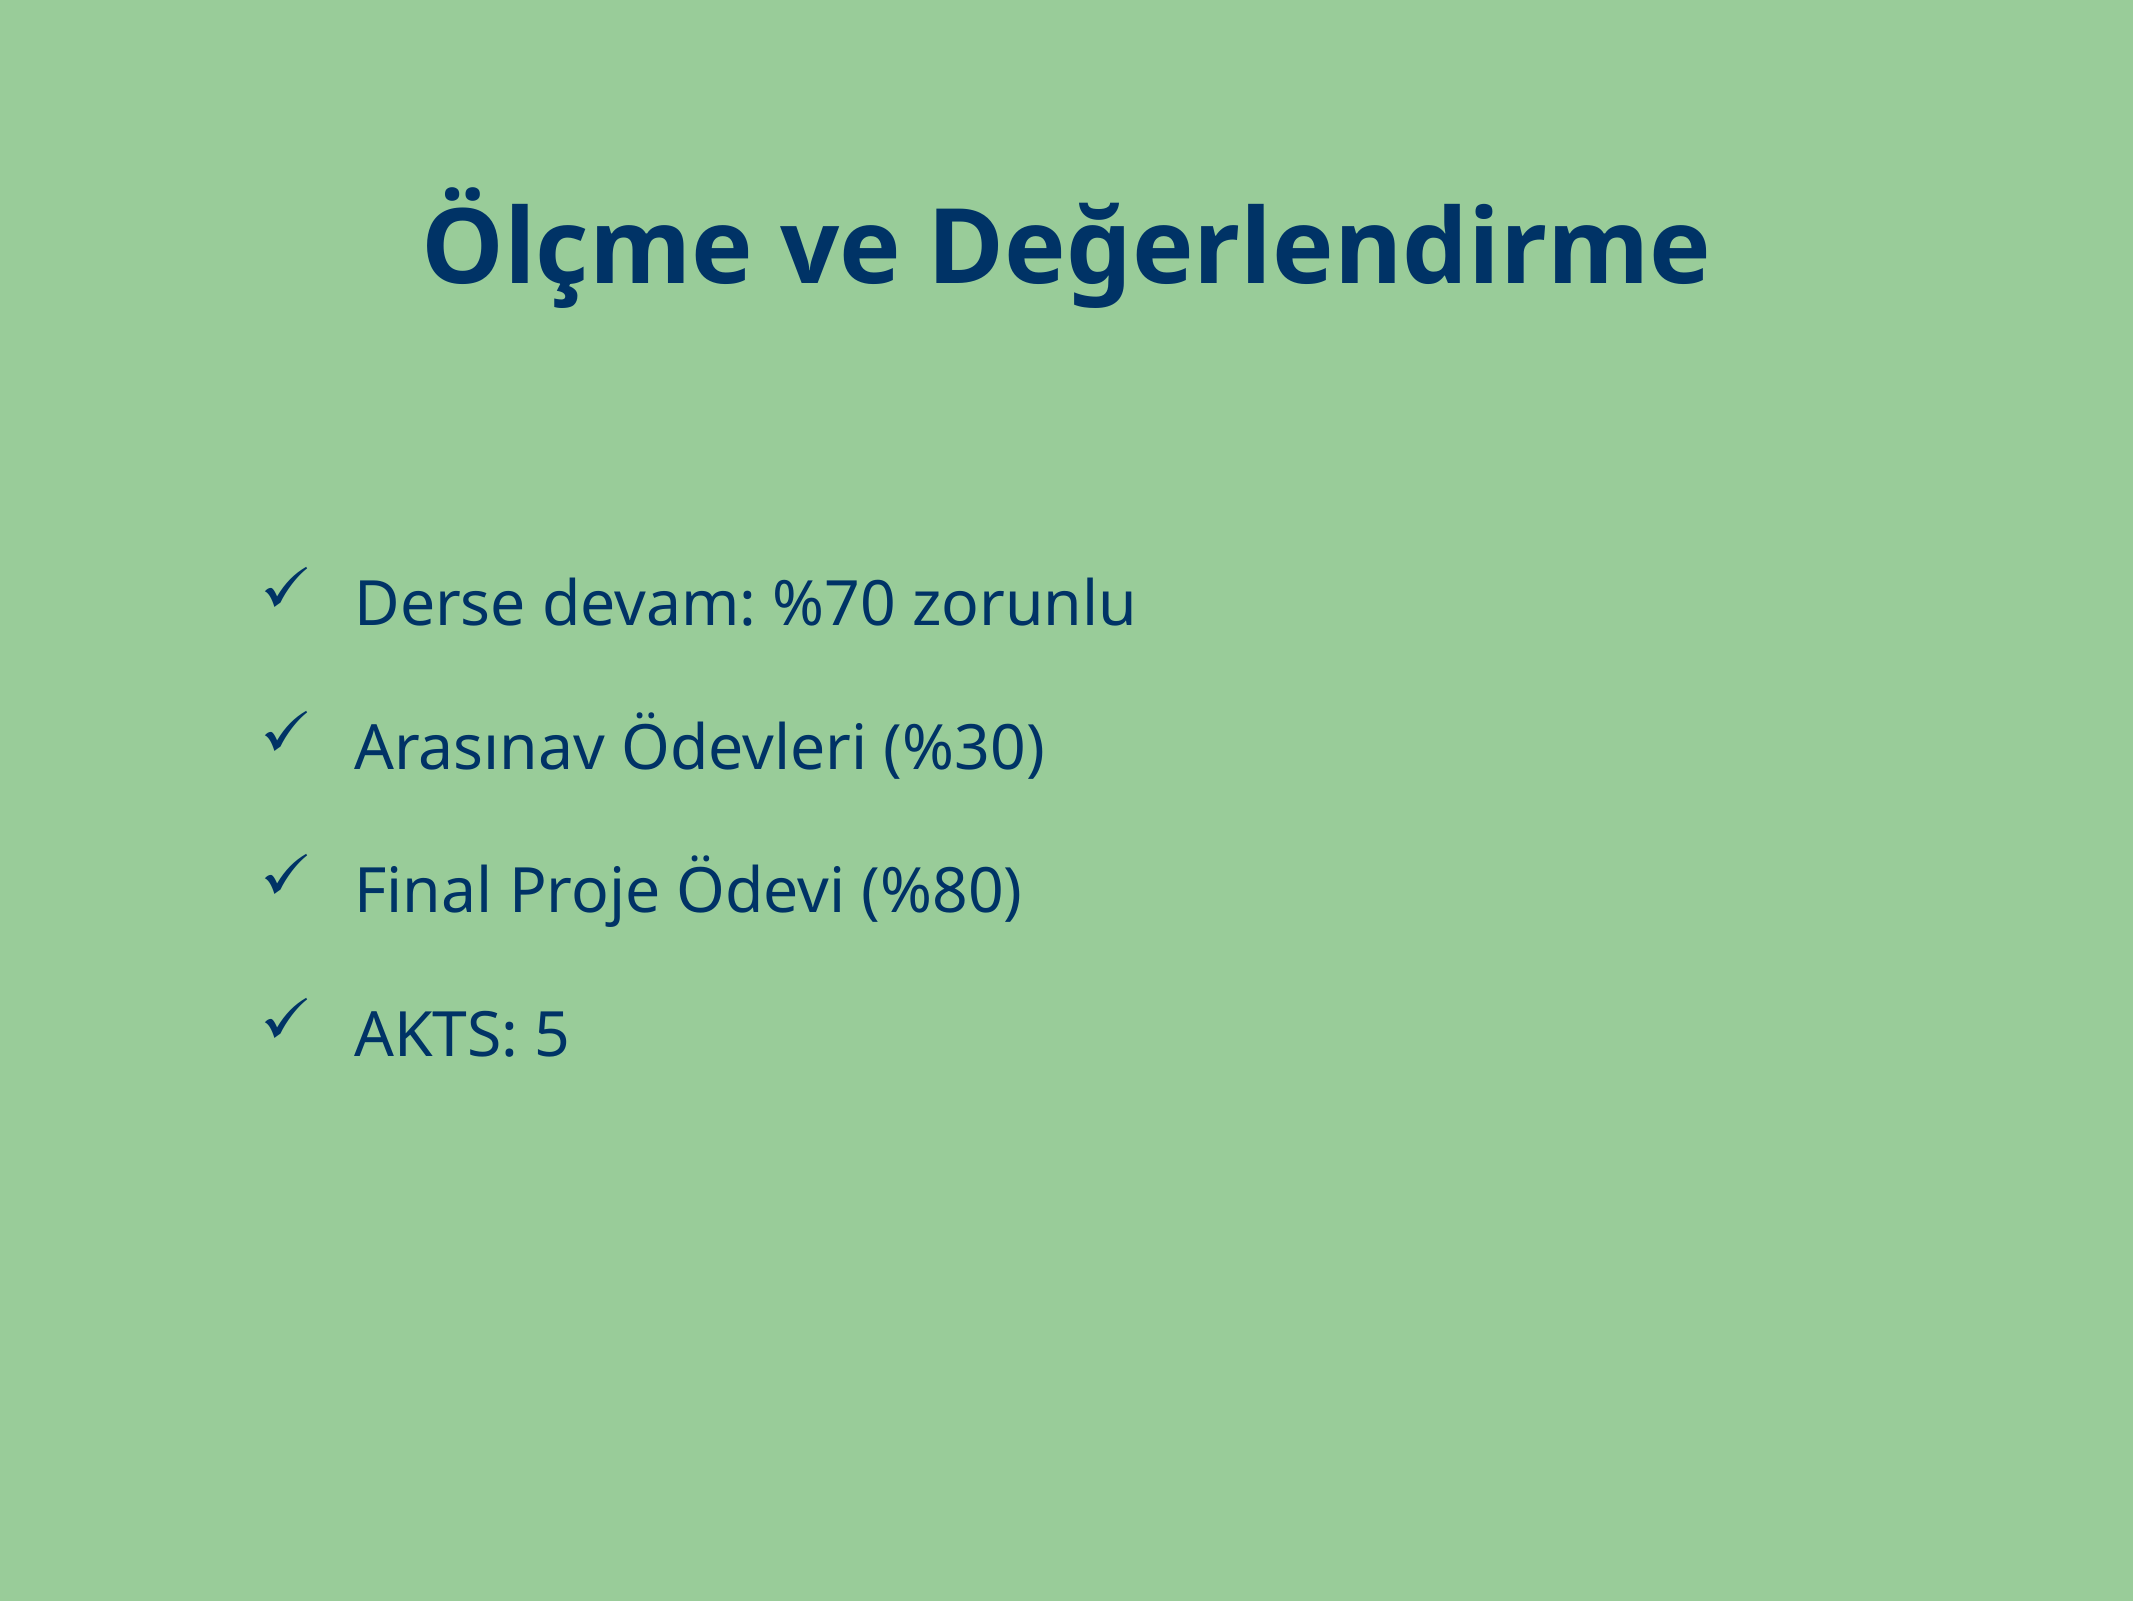

# Ölçme ve Değerlendirme
Derse devam: %70 zorunlu
Arasınav Ödevleri (%30)
Final Proje Ödevi (%80)
AKTS: 5